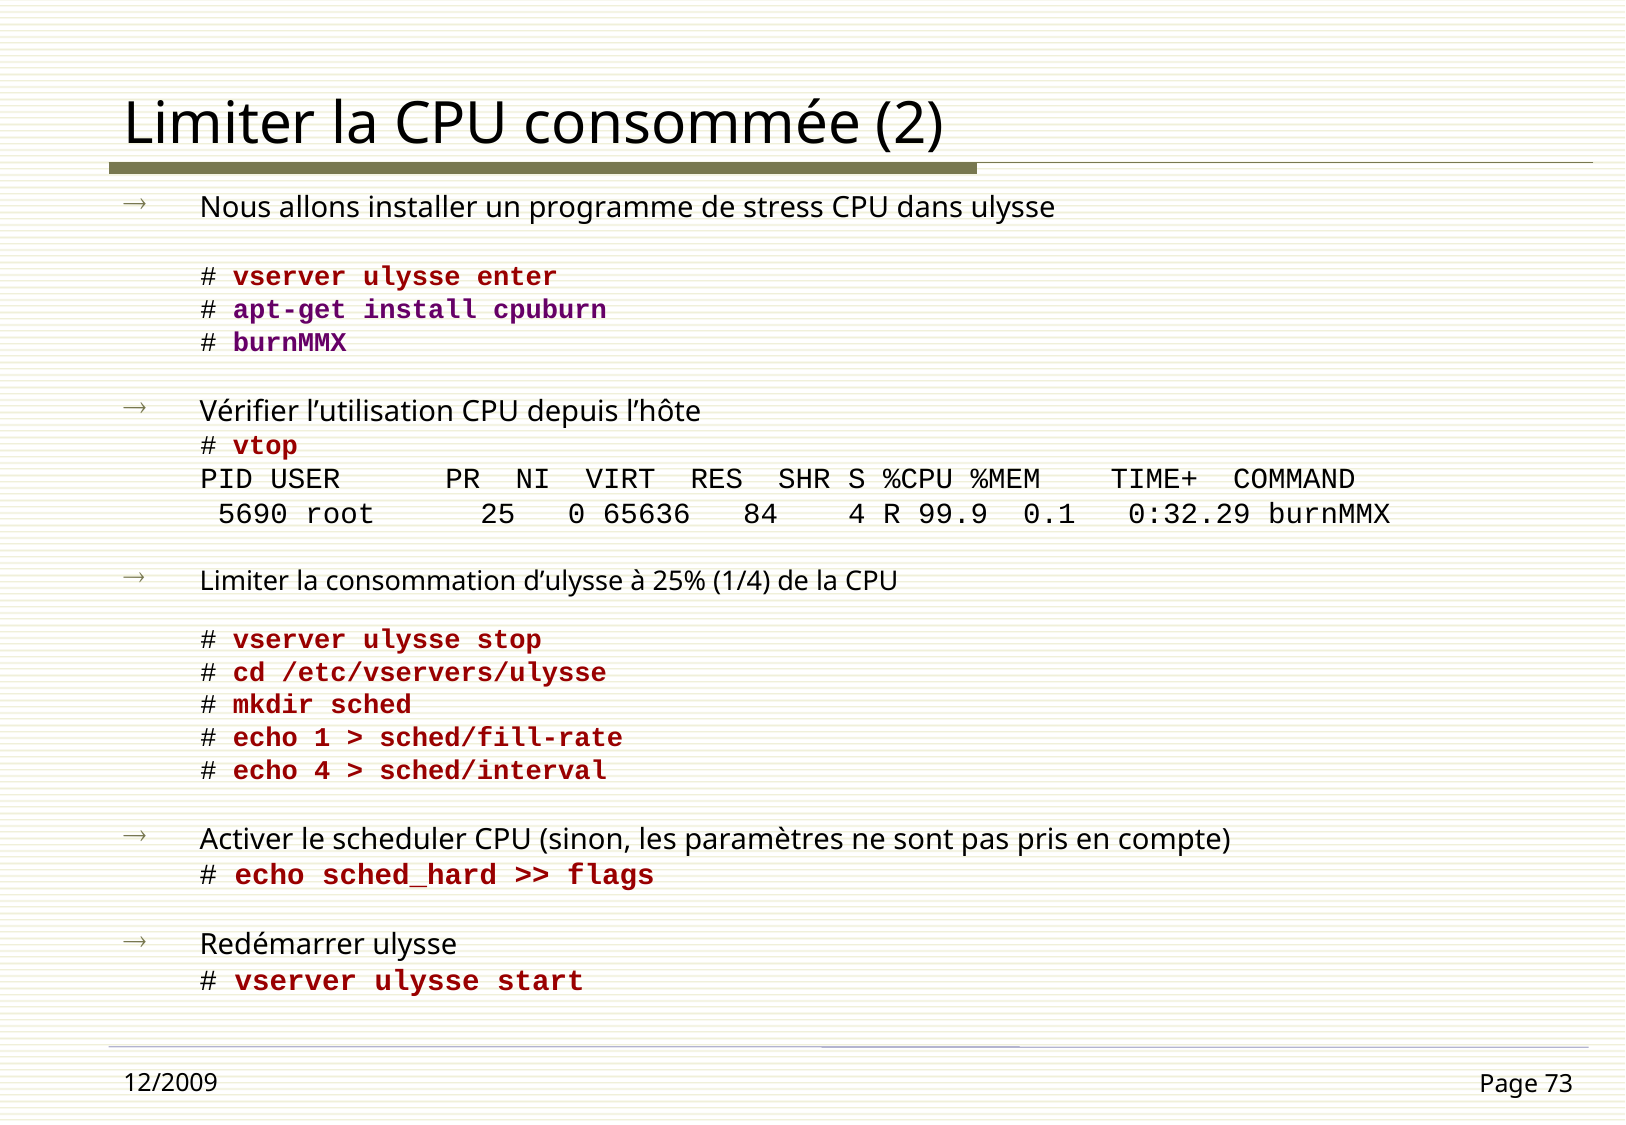

# Limiter la CPU consommée (2)‏
Nous allons installer un programme de stress CPU dans ulysse
# vserver ulysse enter
# apt-get install cpuburn
# burnMMX
Vérifier l’utilisation CPU depuis l’hôte
# vtop
PID USER PR NI VIRT RES SHR S %CPU %MEM TIME+ COMMAND
 5690 root 25 0 65636 84 4 R 99.9 0.1 0:32.29 burnMMX
Limiter la consommation d’ulysse à 25% (1/4) de la CPU
# vserver ulysse stop
# cd /etc/vservers/ulysse
# mkdir sched
# echo 1 > sched/fill-rate
# echo 4 > sched/interval
Activer le scheduler CPU (sinon, les paramètres ne sont pas pris en compte)‏
	# echo sched_hard >> flags
Redémarrer ulysse
	# vserver ulysse start
73